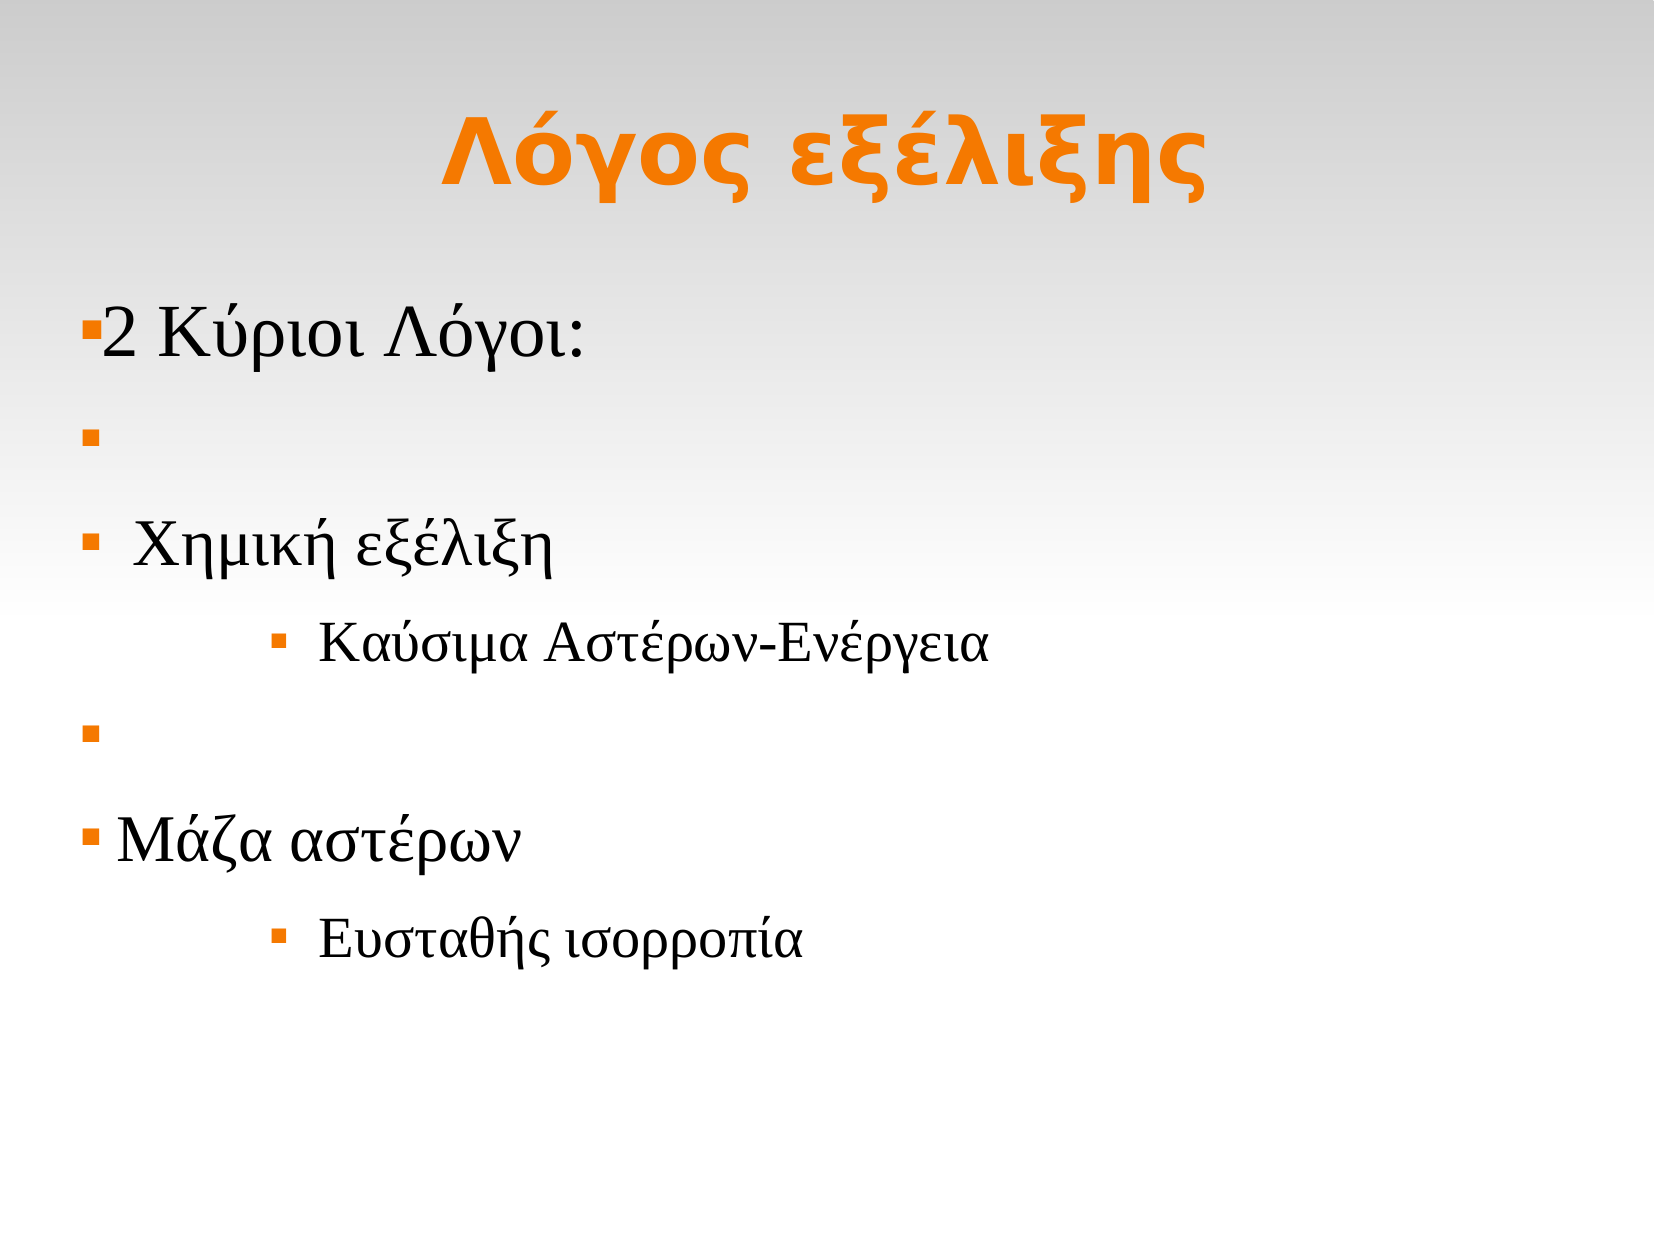

# Λόγος εξέλιξης
2 Κύριοι Λόγοι:
 Χημική εξέλιξη
Καύσιμα Αστέρων-Ενέργεια
 Μάζα αστέρων
Ευσταθής ισορροπία